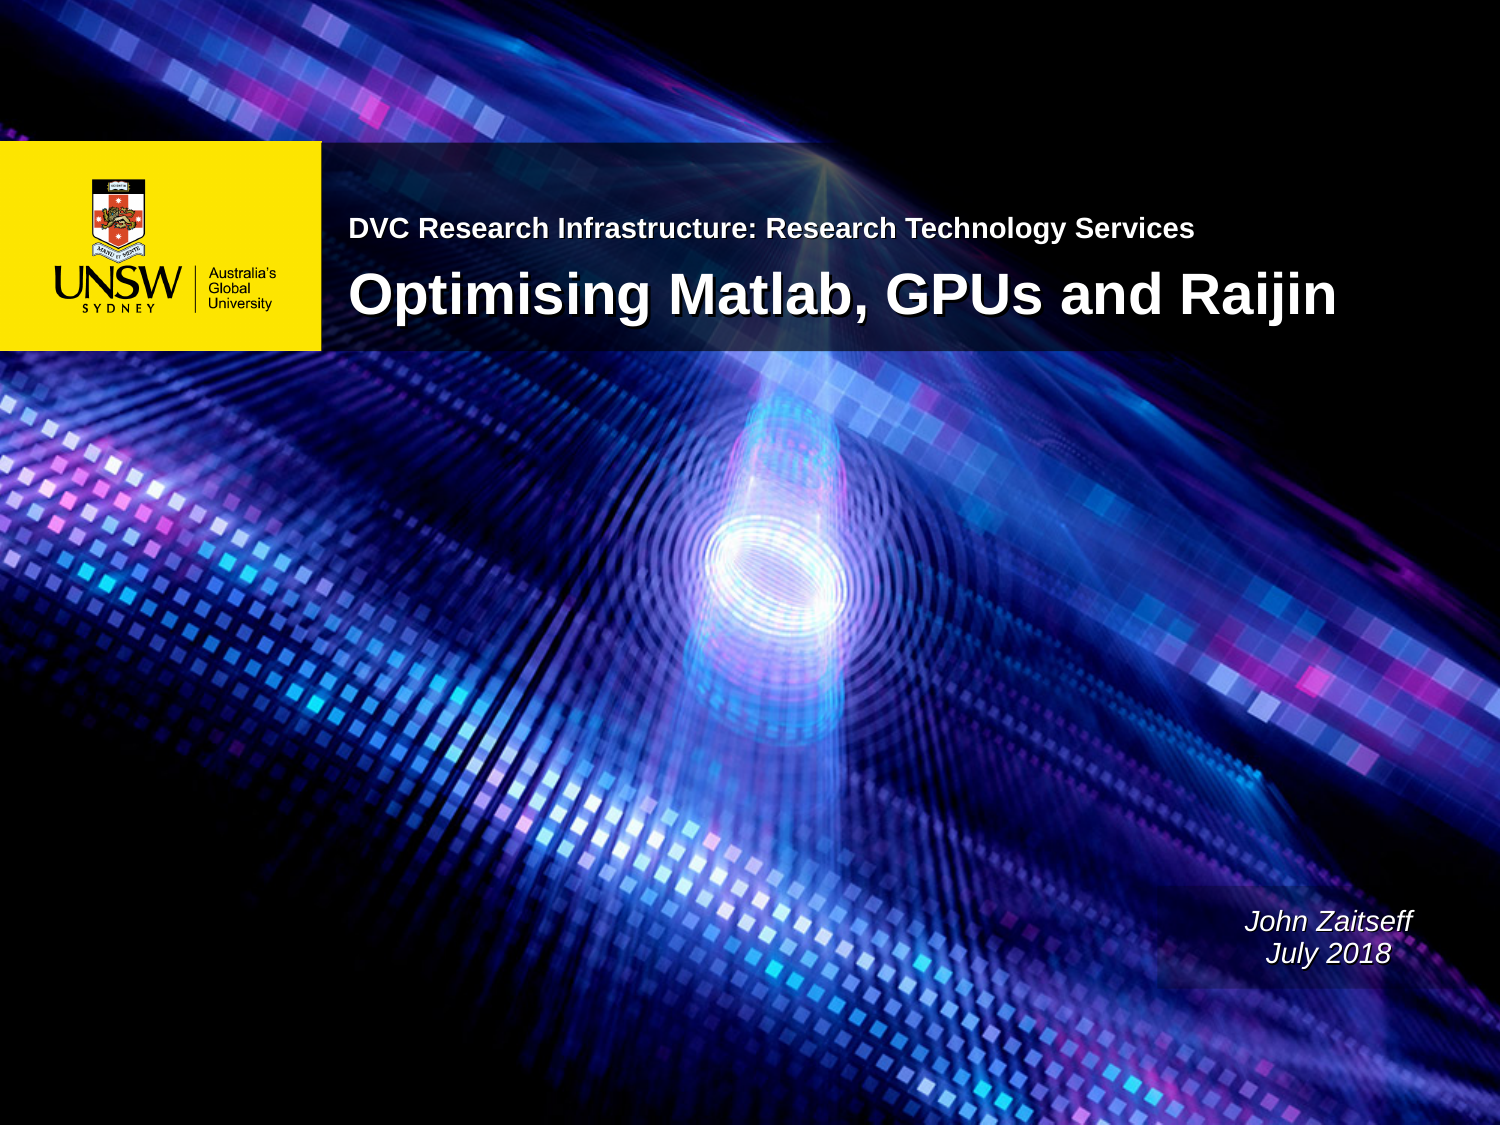

# DVC Research Infrastructure: Research Technology Services
Optimising Matlab, GPUs and Raijin
John Zaitseff
July 2018